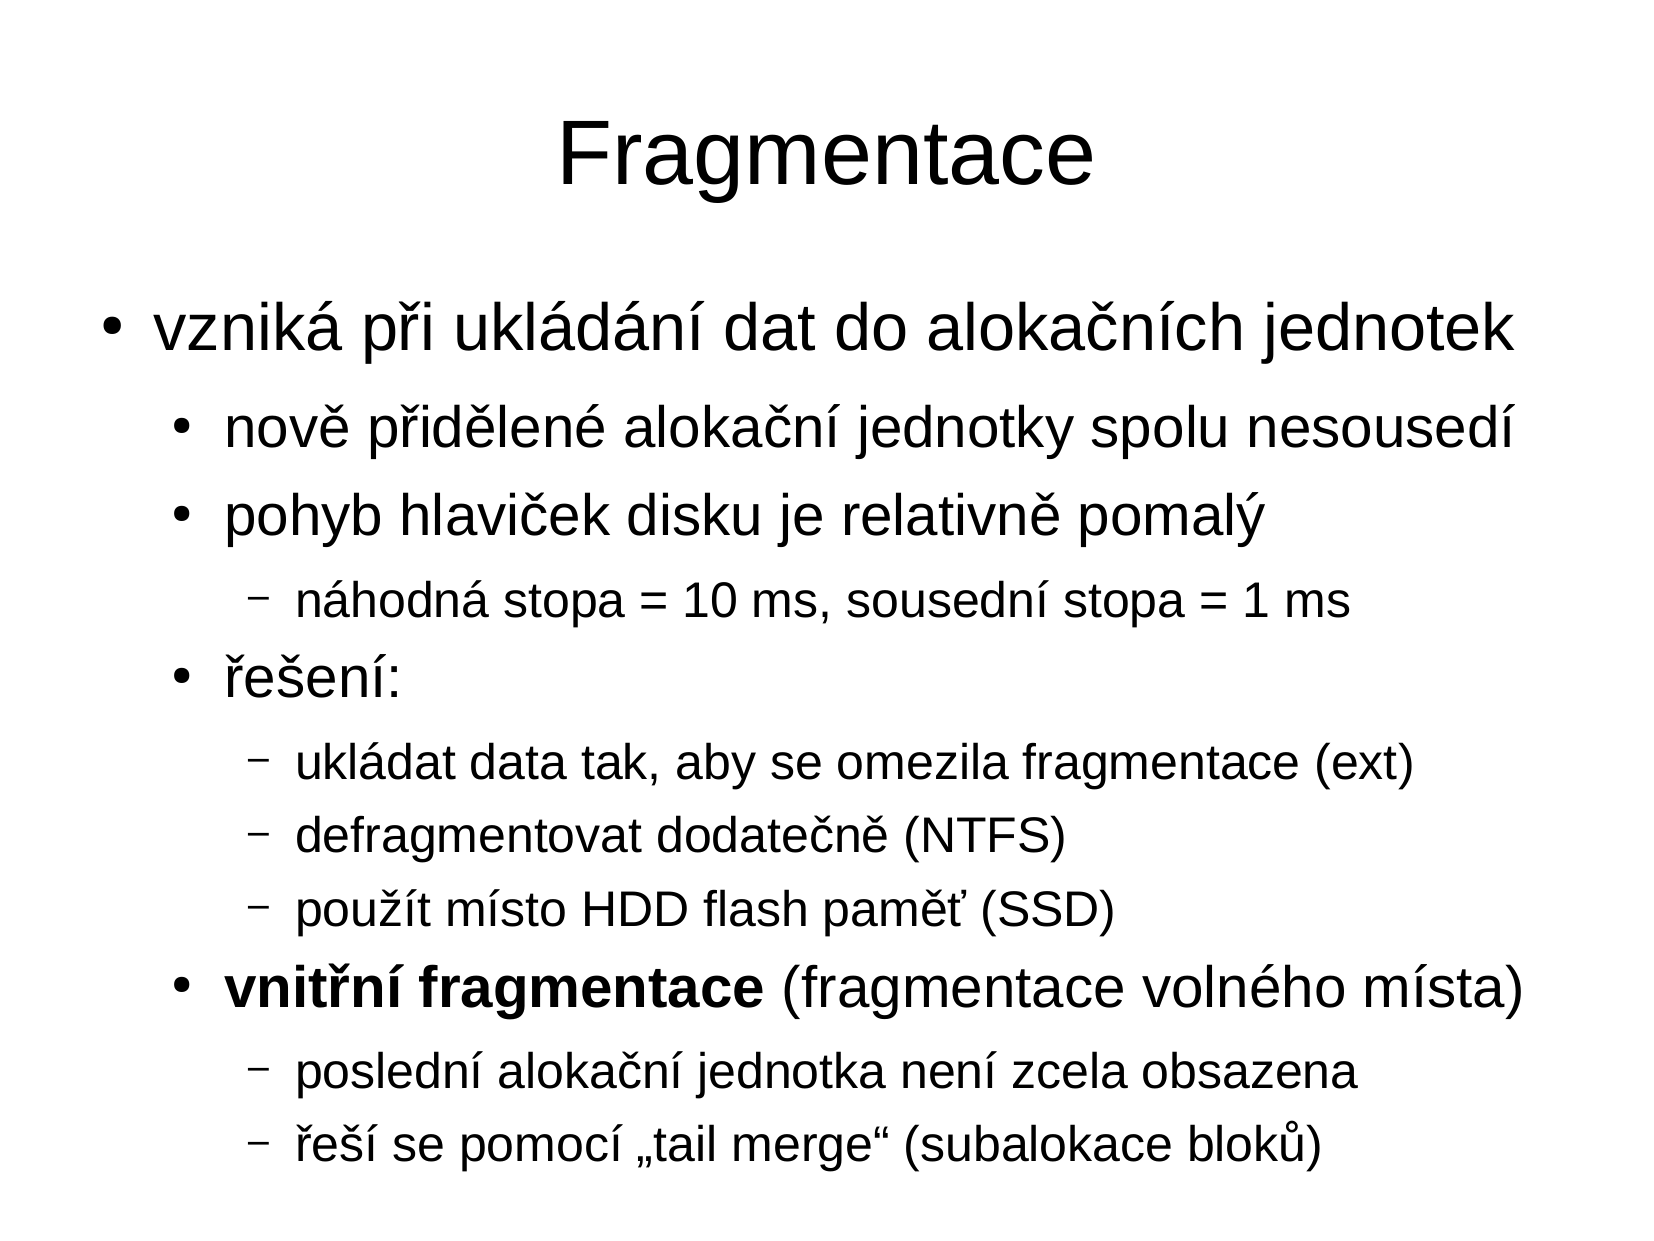

# Fragmentace
vzniká při ukládání dat do alokačních jednotek
nově přidělené alokační jednotky spolu nesousedí
pohyb hlaviček disku je relativně pomalý
náhodná stopa = 10 ms, sousední stopa = 1 ms
řešení:
ukládat data tak, aby se omezila fragmentace (ext)
defragmentovat dodatečně (NTFS)
použít místo HDD flash paměť (SSD)
vnitřní fragmentace (fragmentace volného místa)
poslední alokační jednotka není zcela obsazena
řeší se pomocí „tail merge“ (subalokace bloků)